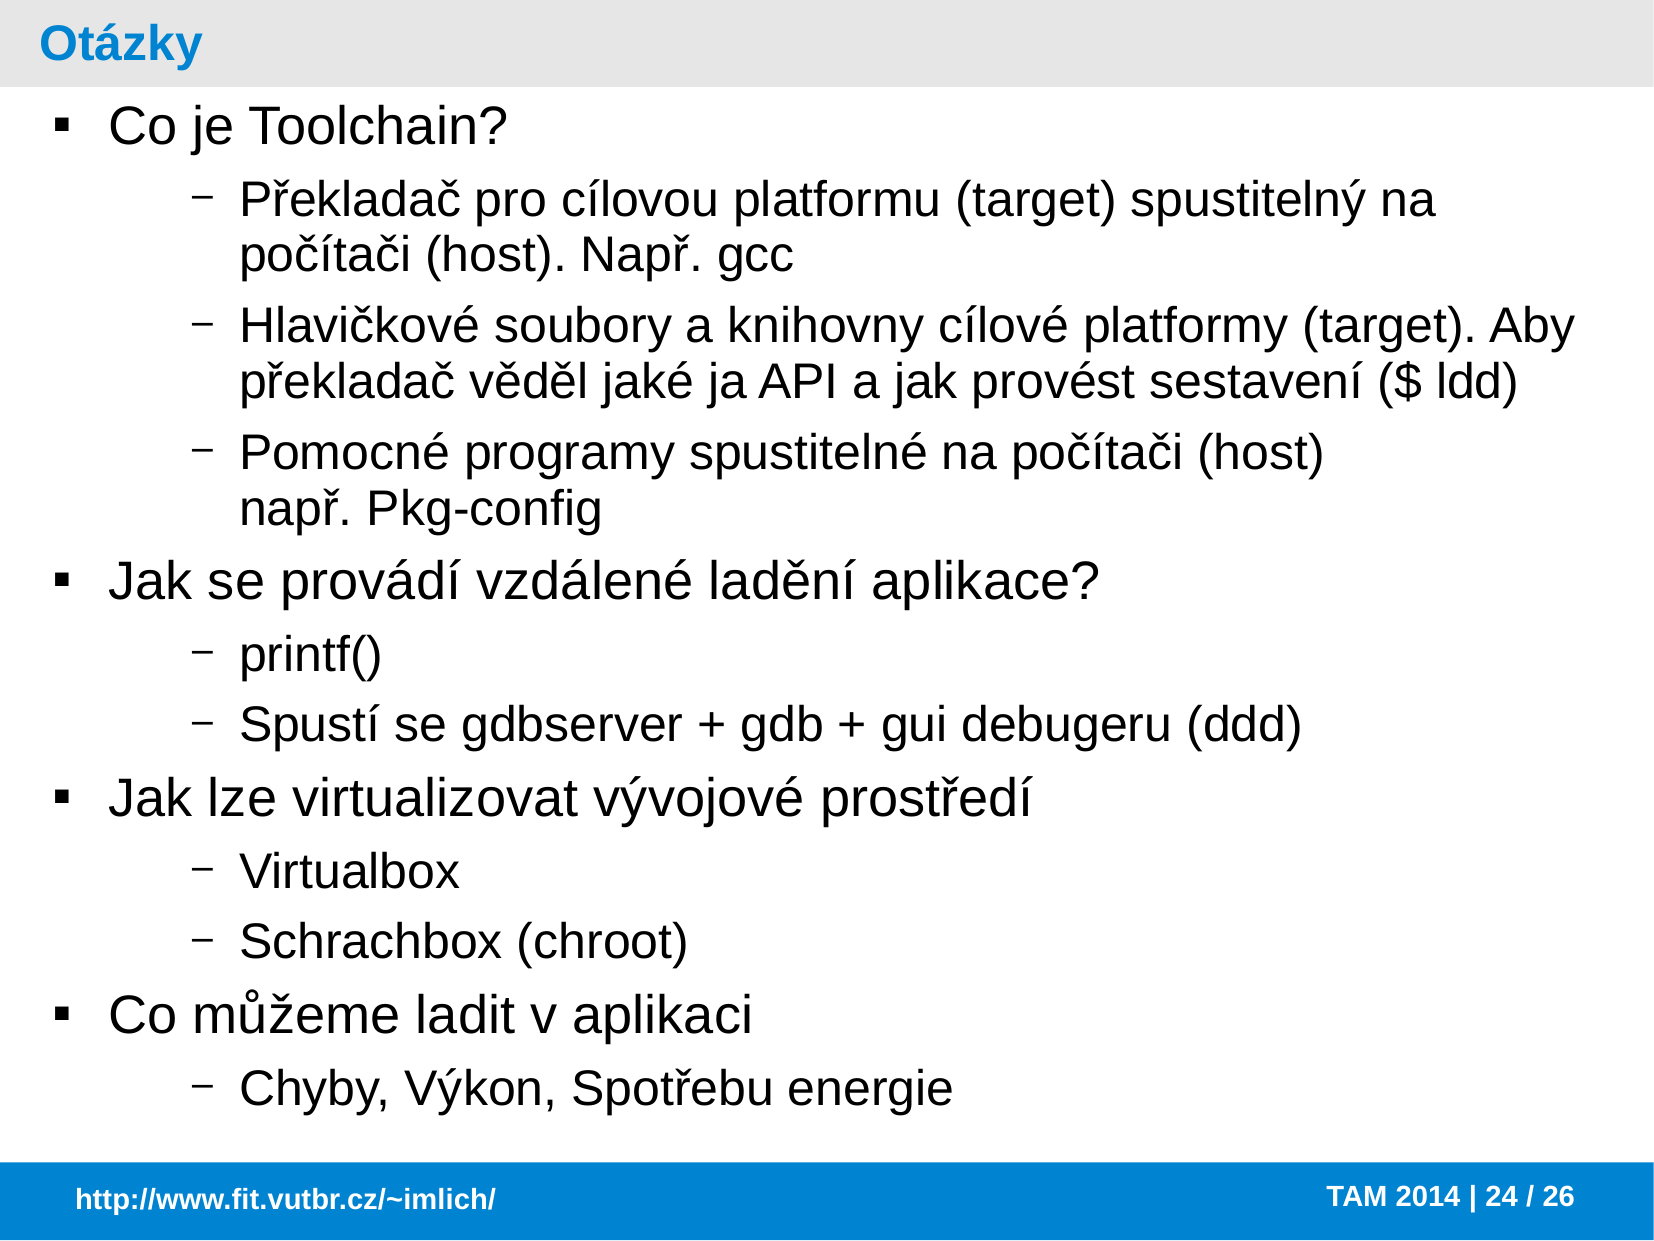

# Otázky
Co je Toolchain?
Překladač pro cílovou platformu (target) spustitelný na počítači (host). Např. gcc
Hlavičkové soubory a knihovny cílové platformy (target). Aby překladač věděl jaké ja API a jak provést sestavení ($ ldd)
Pomocné programy spustitelné na počítači (host)
např. Pkg-config
Jak se provádí vzdálené ladění aplikace?
printf()
Spustí se gdbserver + gdb + gui debugeru (ddd)
Jak lze virtualizovat vývojové prostředí
Virtualbox
Schrachbox (chroot)
Co můžeme ladit v aplikaci
Chyby, Výkon, Spotřebu energie